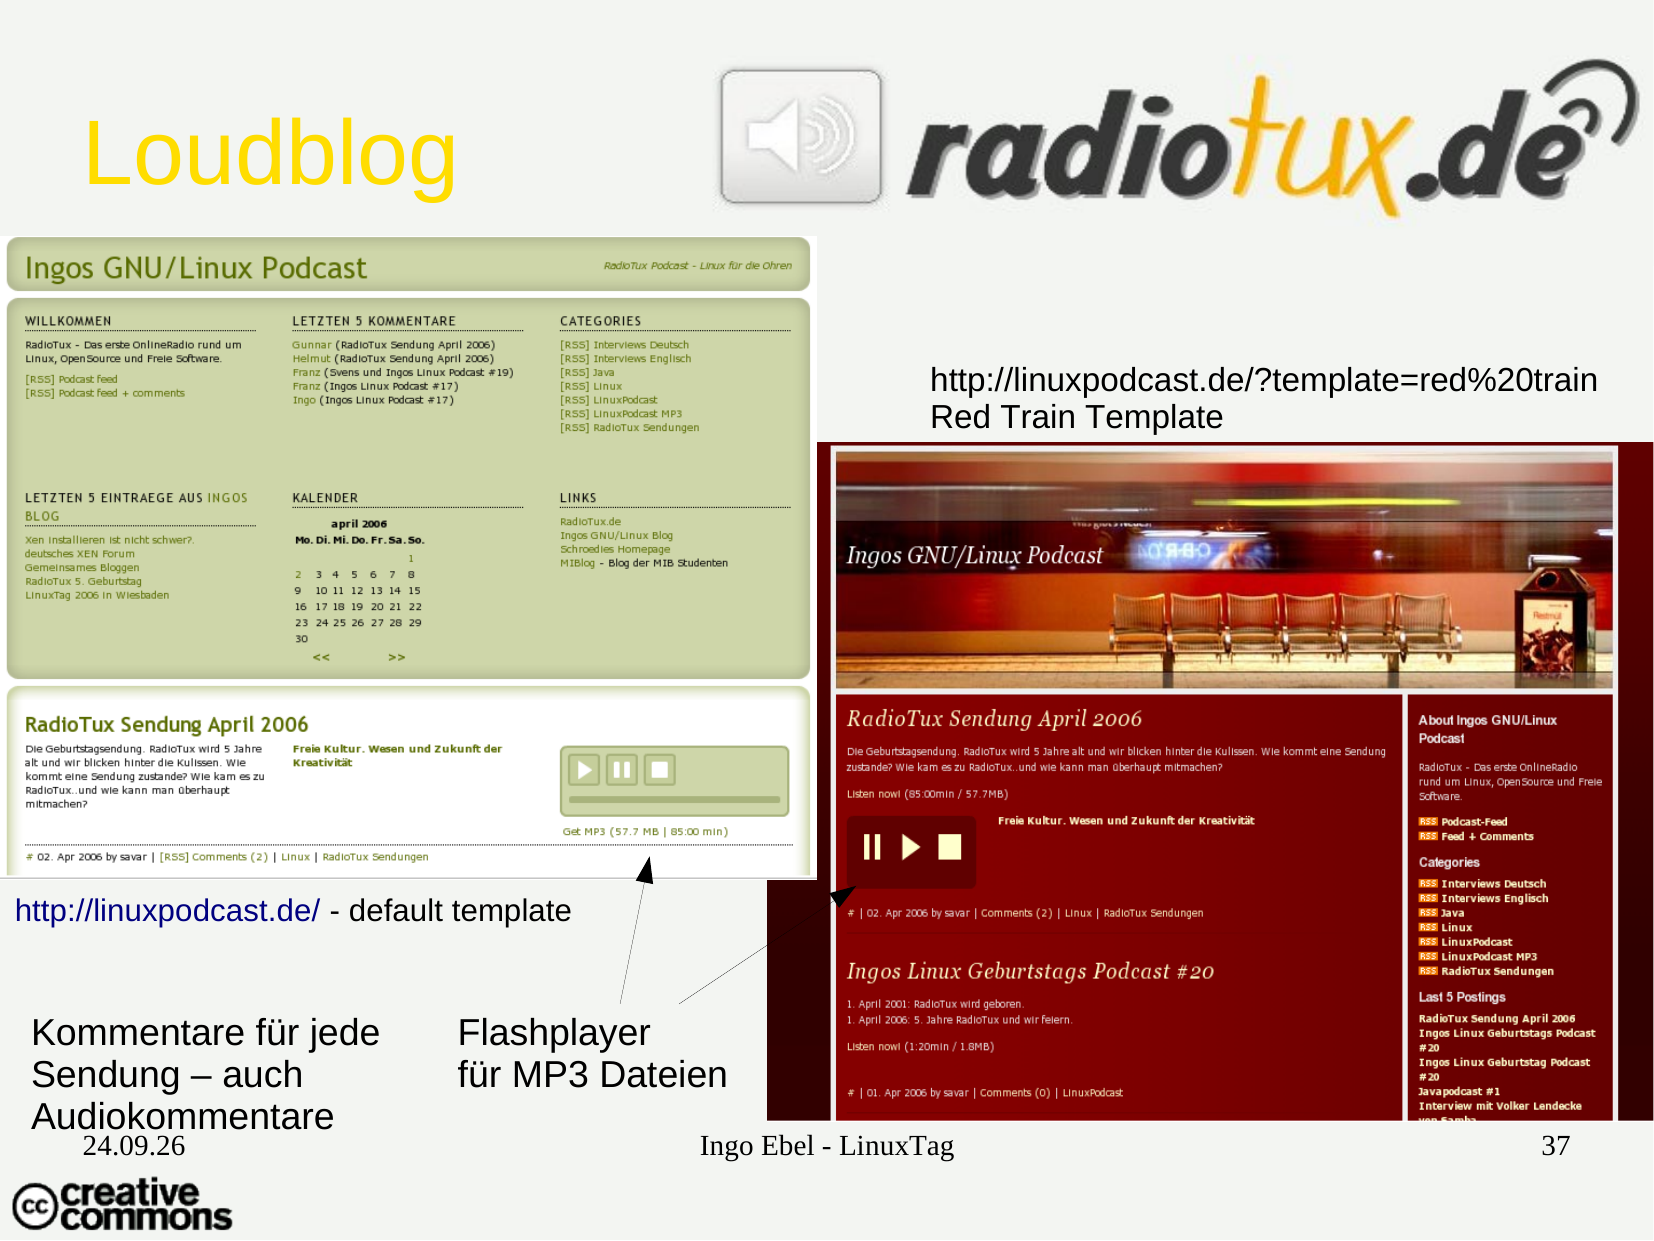

# Loudblog
http://linuxpodcast.de/?template=red%20train
Red Train Template
http://linuxpodcast.de/ - default template
Kommentare für jede
Sendung – auch
Audiokommentare
Flashplayer
für MP3 Dateien
Ingo Ebel - LinuxTag
37